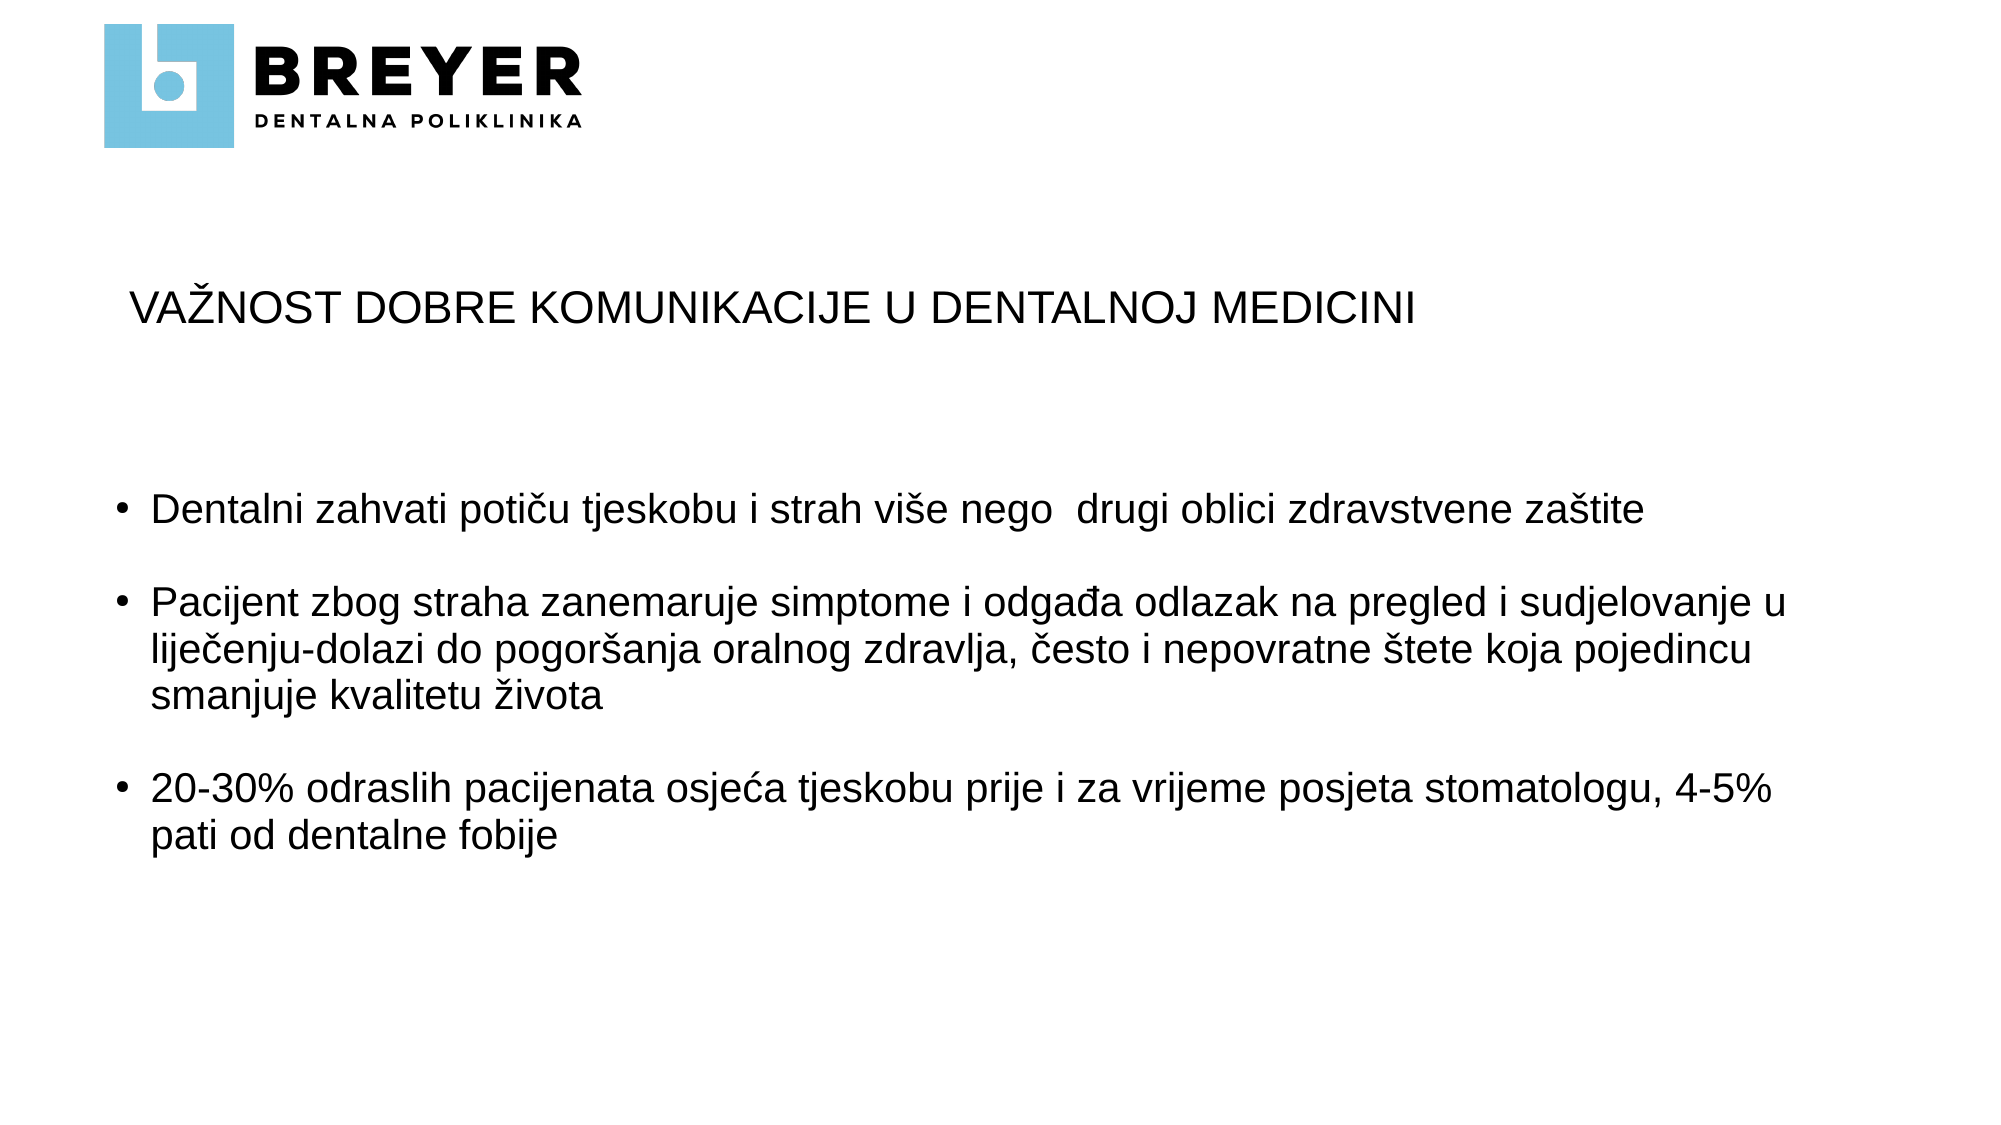

Dentalni zahvati potiču tjeskobu i strah više nego drugi oblici zdravstvene zaštite
Pacijent zbog straha zanemaruje simptome i odgađa odlazak na pregled i sudjelovanje u liječenju-dolazi do pogoršanja oralnog zdravlja, često i nepovratne štete koja pojedincu smanjuje kvalitetu života
20-30% odraslih pacijenata osjeća tjeskobu prije i za vrijeme posjeta stomatologu, 4-5% pati od dentalne fobije
# VAŽNOST DOBRE KOMUNIKACIJE U DENTALNOJ MEDICINI